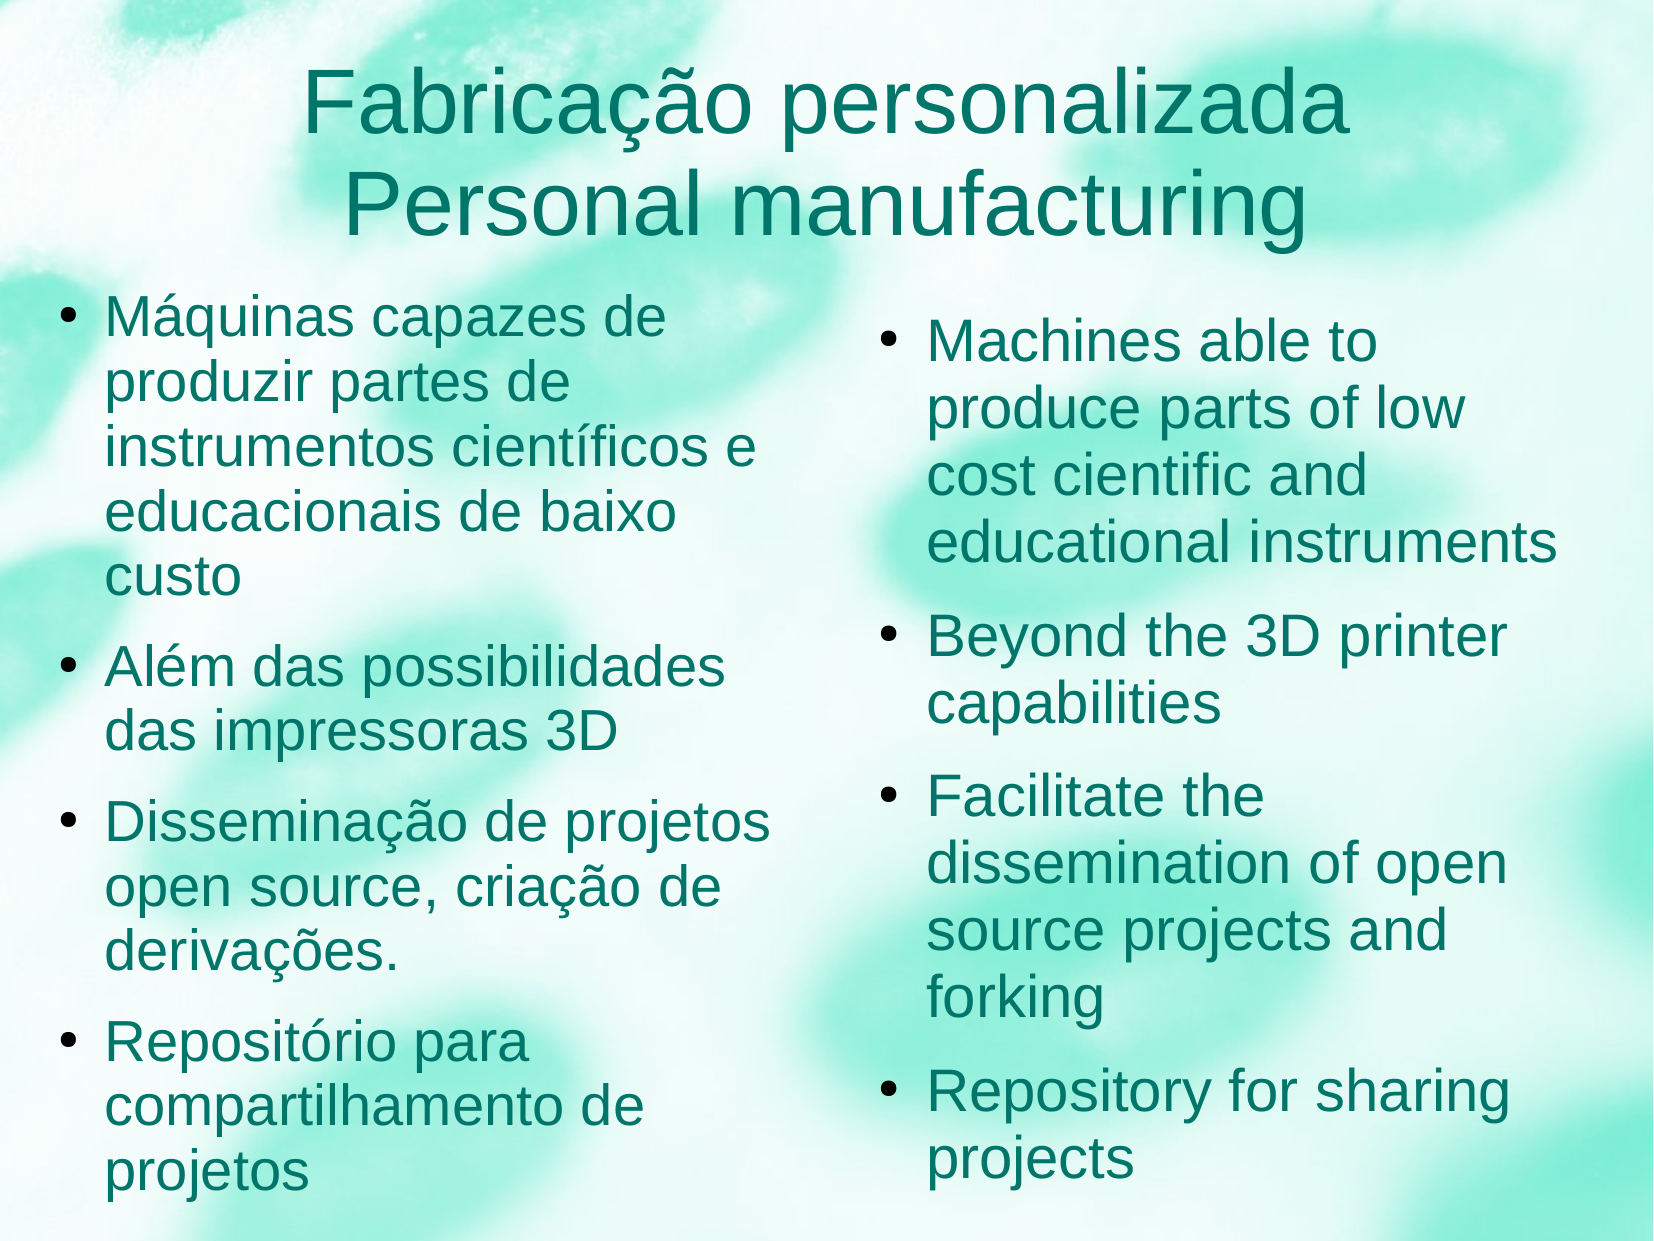

# Fabricação personalizada Personal manufacturing
Máquinas capazes de produzir partes de instrumentos científicos e educacionais de baixo custo
Além das possibilidades das impressoras 3D
Disseminação de projetos open source, criação de derivações.
Repositório para compartilhamento de projetos
Machines able to produce parts of low cost cientific and educational instruments
Beyond the 3D printer capabilities
Facilitate the dissemination of open source projects and forking
Repository for sharing projects